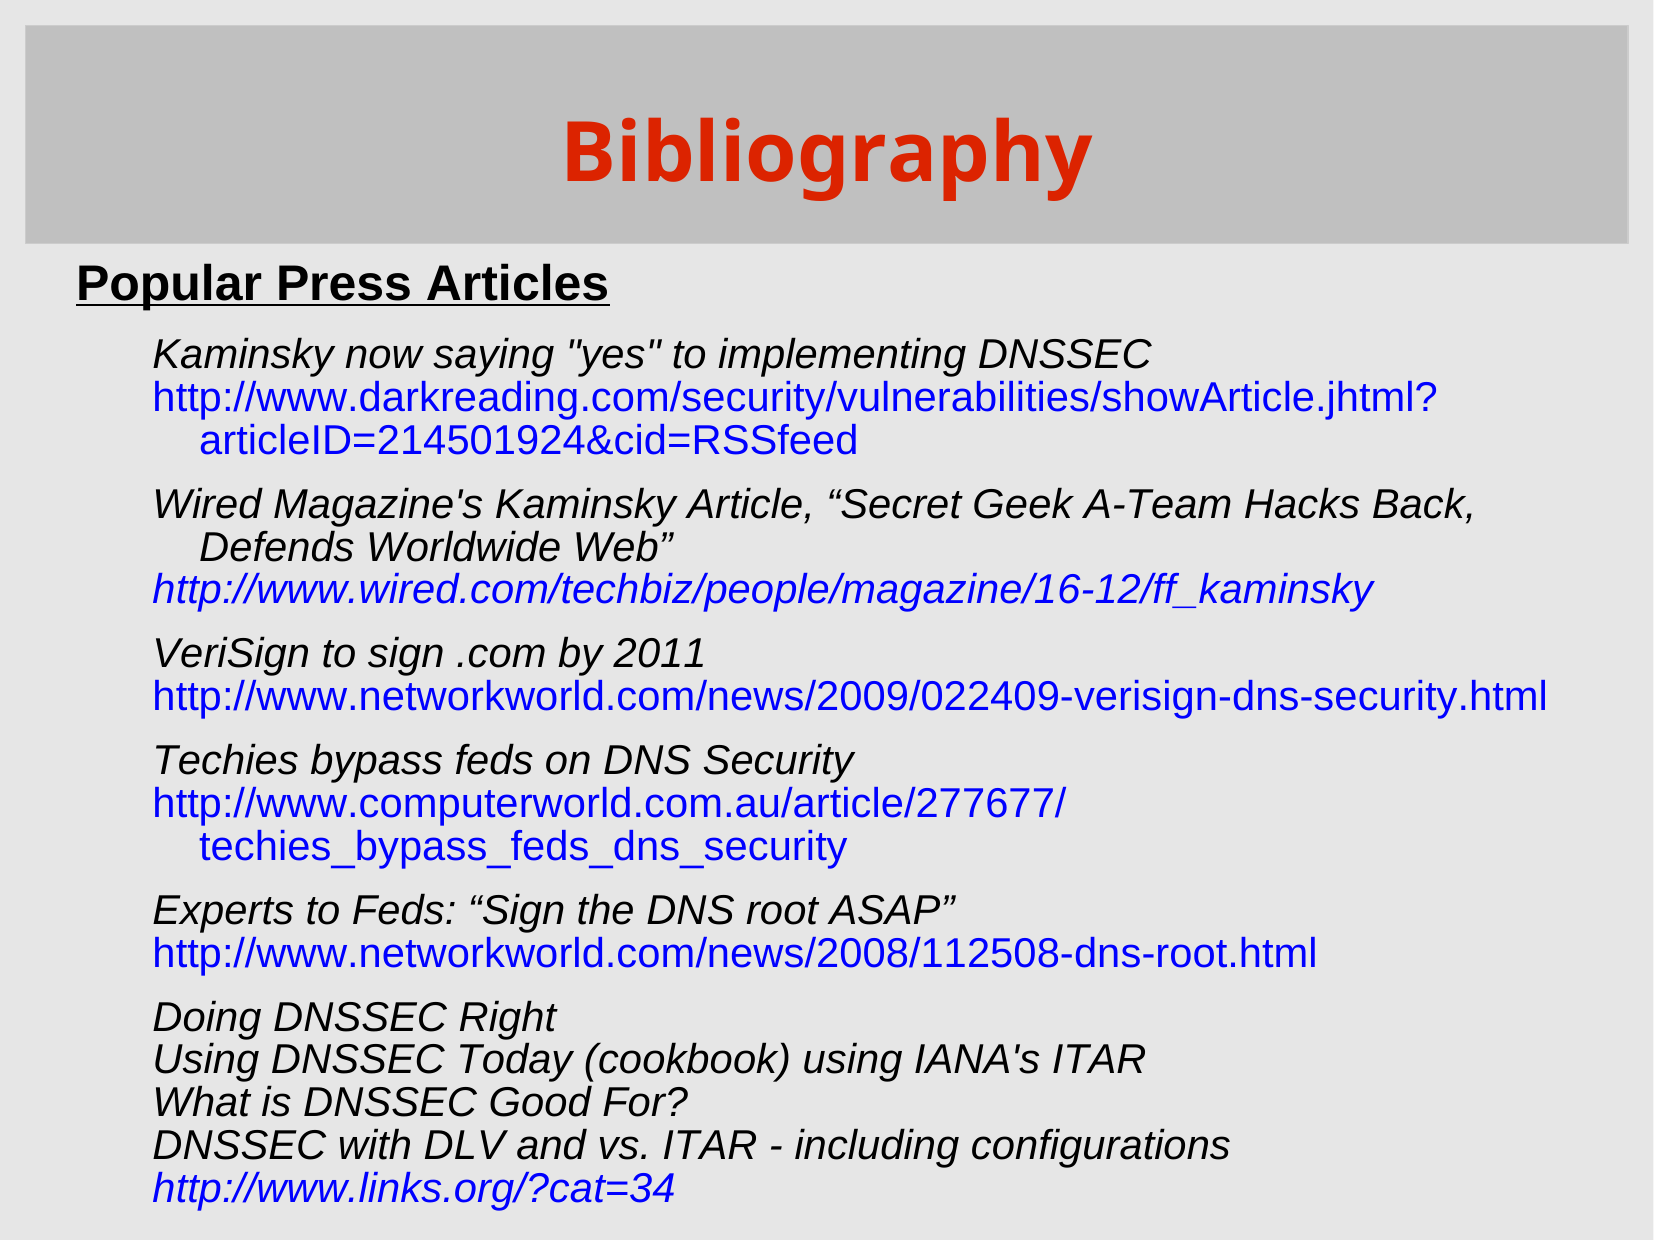

# Bibliography
Popular Press Articles
Kaminsky now saying "yes" to implementing DNSSEC
http://www.darkreading.com/security/vulnerabilities/showArticle.jhtml?articleID=214501924&cid=RSSfeed
Wired Magazine's Kaminsky Article, “Secret Geek A-Team Hacks Back, Defends Worldwide Web”
http://www.wired.com/techbiz/people/magazine/16-12/ff_kaminsky
VeriSign to sign .com by 2011
http://www.networkworld.com/news/2009/022409-verisign-dns-security.html
Techies bypass feds on DNS Security
http://www.computerworld.com.au/article/277677/techies_bypass_feds_dns_security
Experts to Feds: “Sign the DNS root ASAP”
http://www.networkworld.com/news/2008/112508-dns-root.html
Doing DNSSEC Right
Using DNSSEC Today (cookbook) using IANA's ITAR
What is DNSSEC Good For?
DNSSEC with DLV and vs. ITAR - including configurations
http://www.links.org/?cat=34